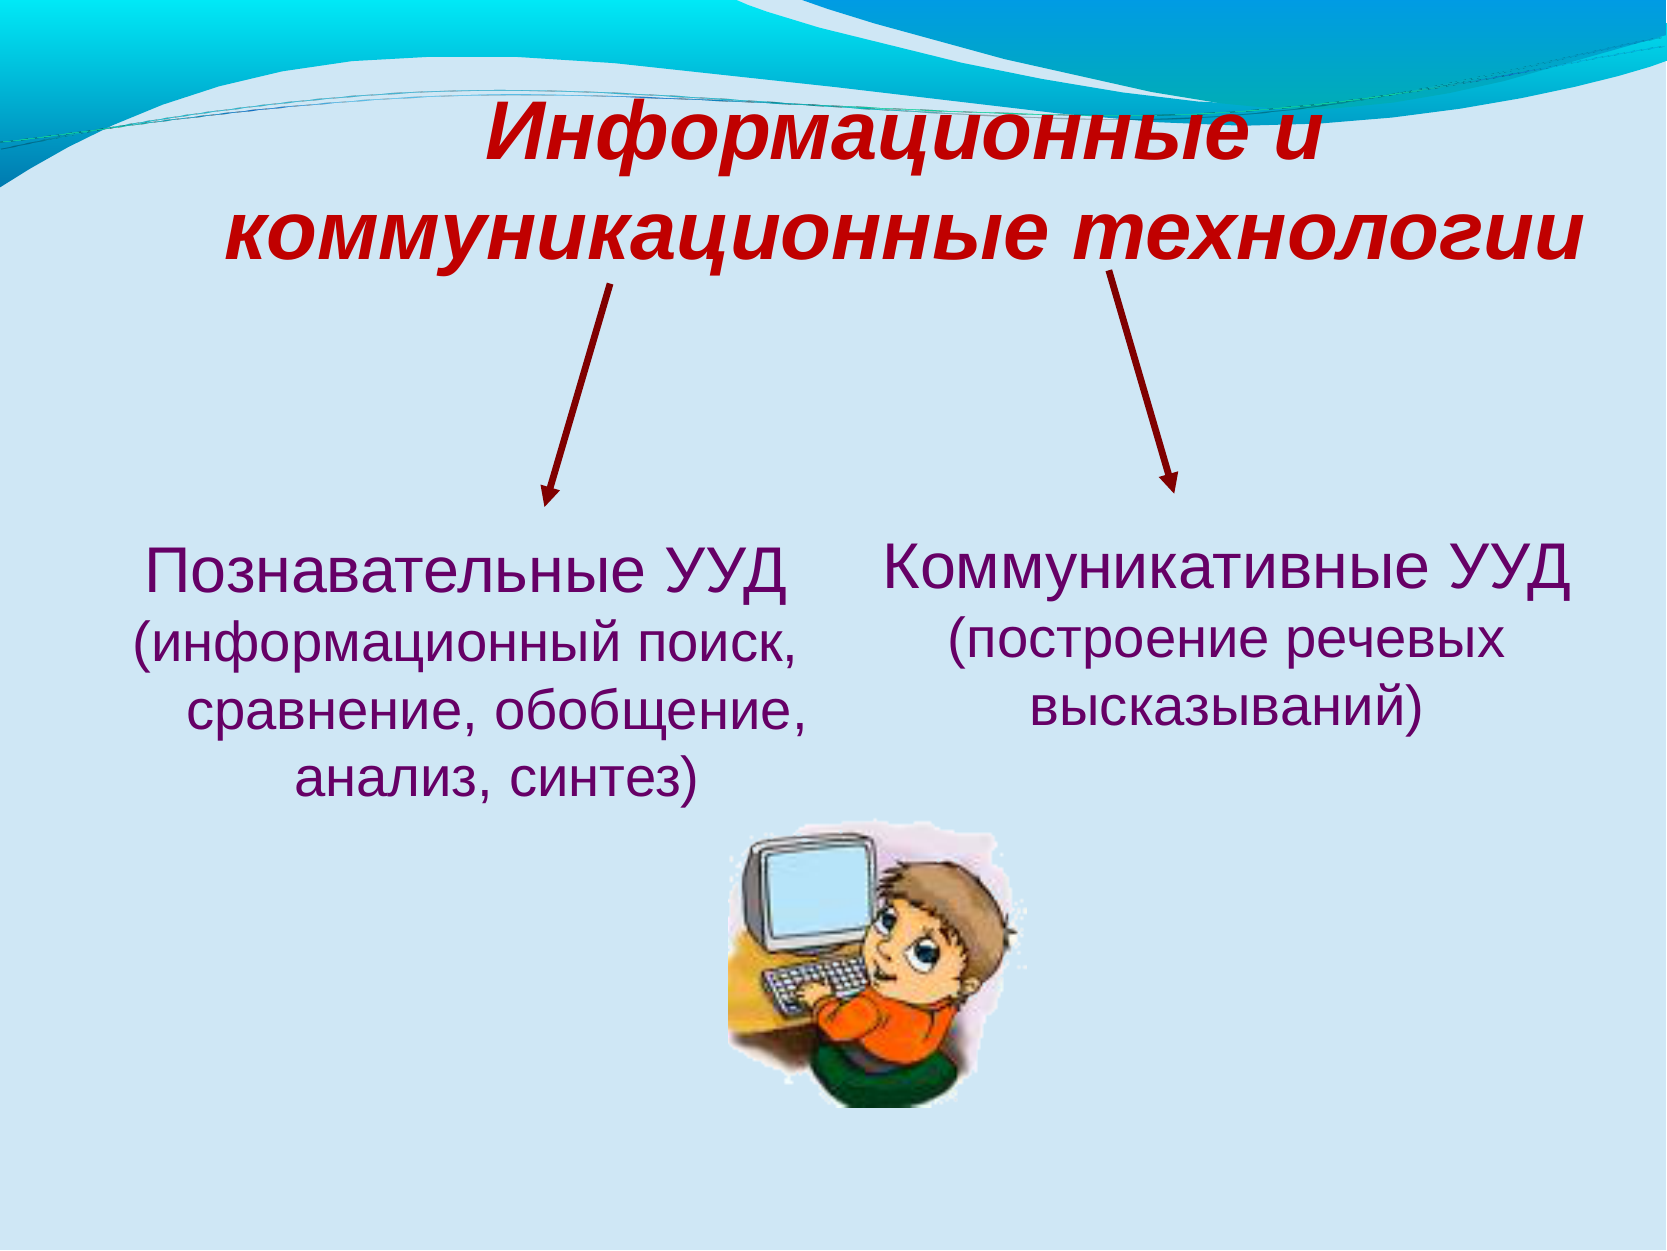

Информационные и коммуникационные технологии
Коммуникативные УУД
(построение речевых высказываний)
Познавательные УУД
(информационный поиск, сравнение, обобщение, анализ, синтез)